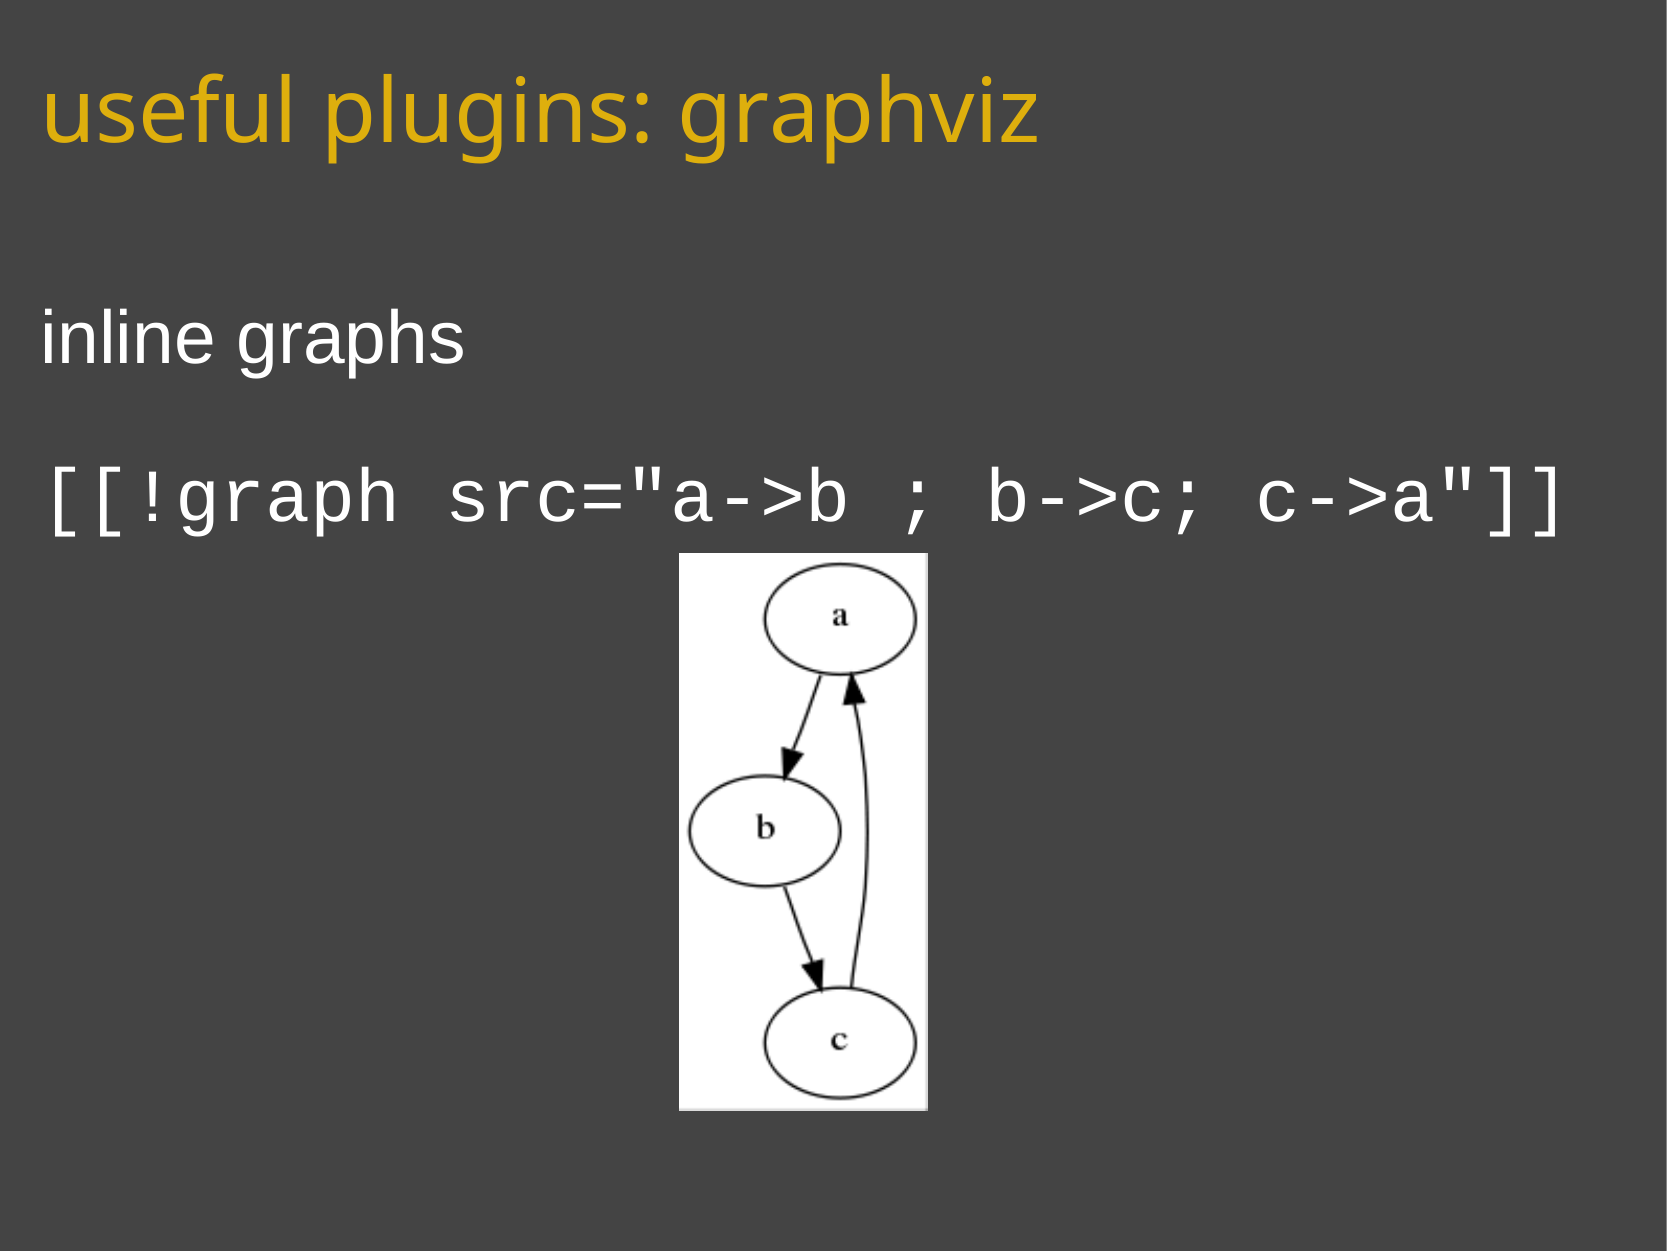

# useful plugins: graphviz
inline graphs
[[!graph src="a->b ; b->c; c->a"]]